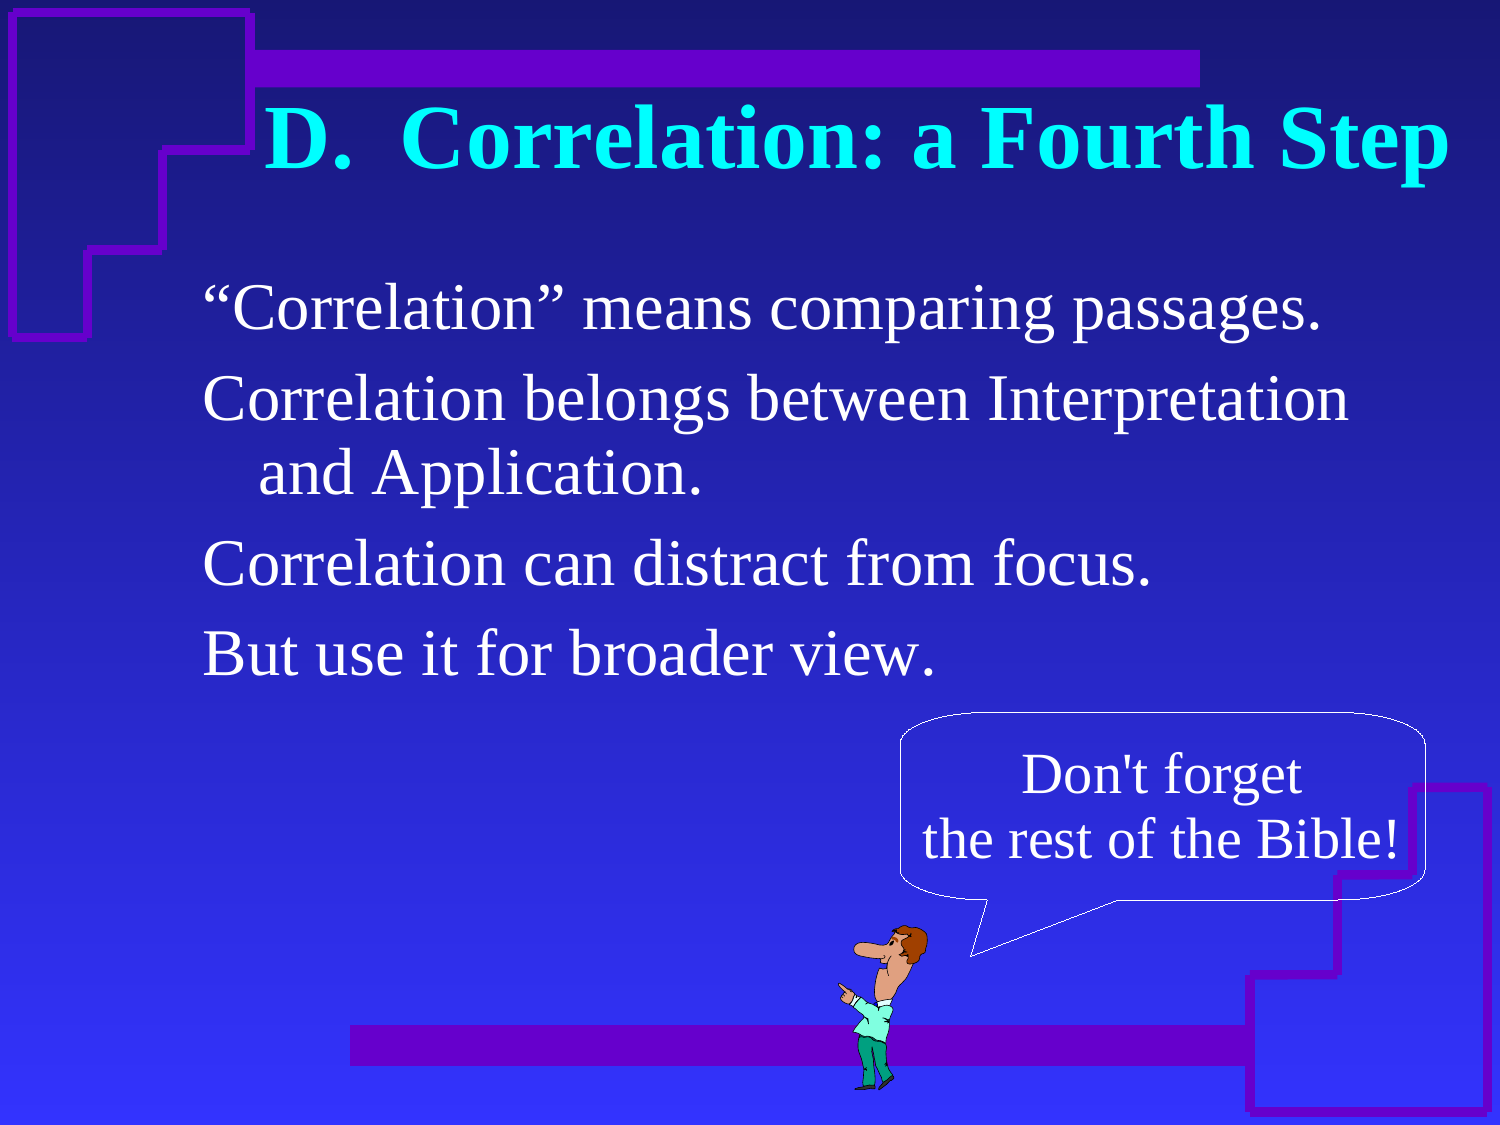

# D. Correlation: a Fourth Step
“Correlation” means comparing passages.
Correlation belongs between Interpretation and Application.
Correlation can distract from focus.
But use it for broader view.
Don't forget
the rest of the Bible!